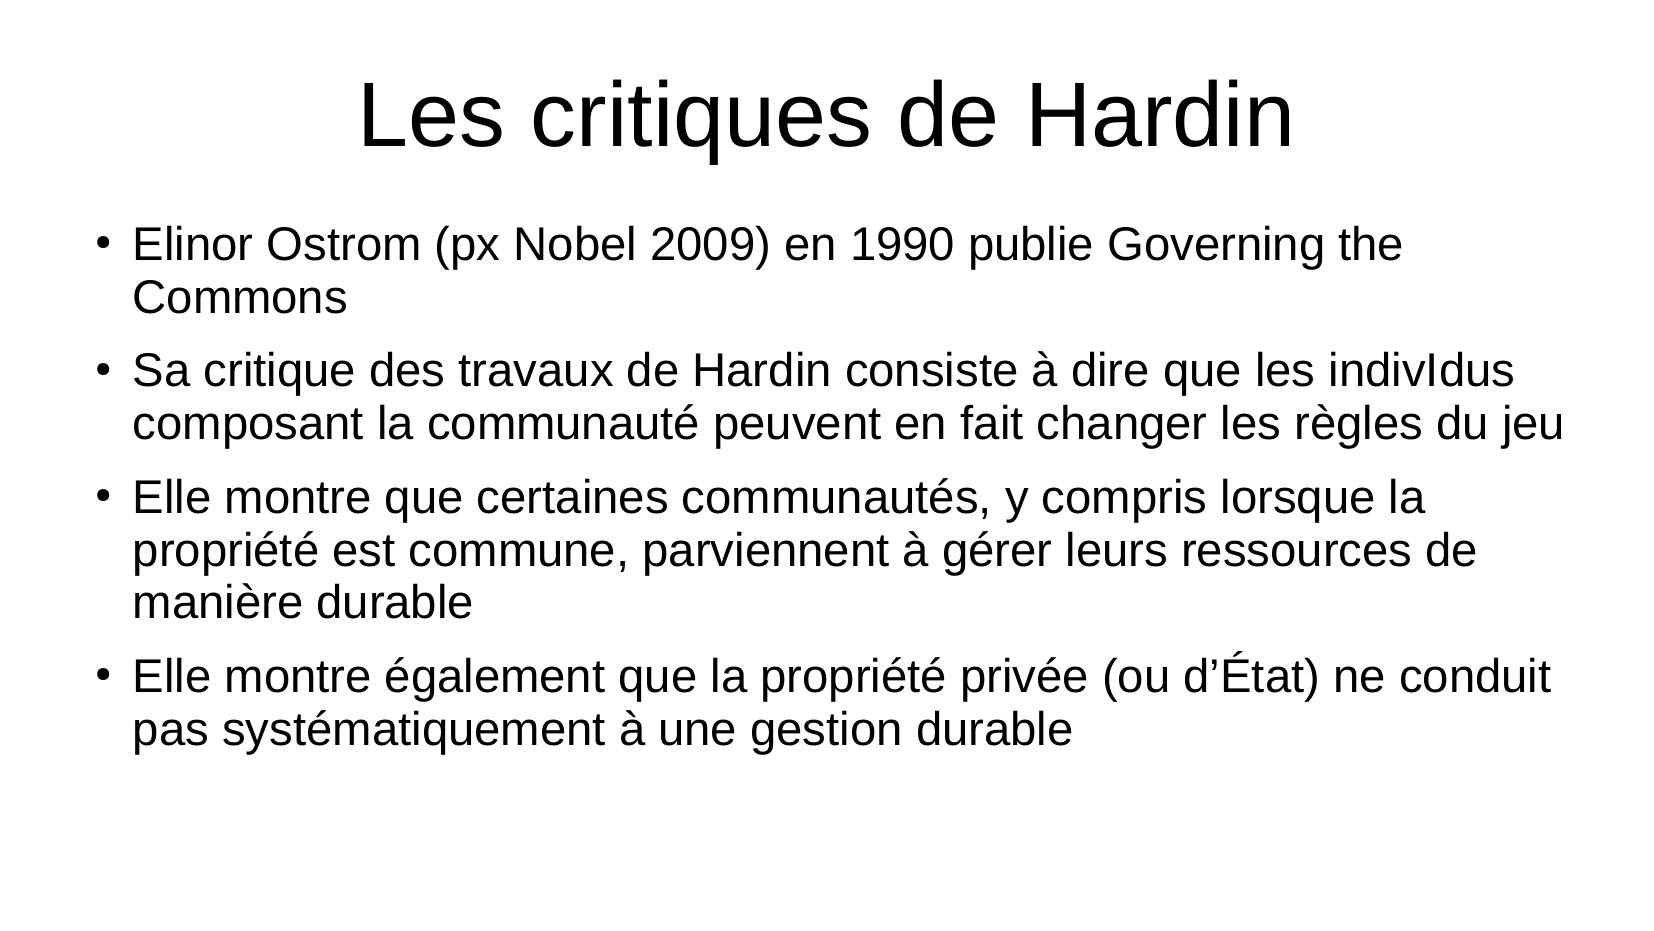

# Les critiques de Hardin
Elinor Ostrom (px Nobel 2009) en 1990 publie Governing the Commons
Sa critique des travaux de Hardin consiste à dire que les indivIdus composant la communauté peuvent en fait changer les règles du jeu
Elle montre que certaines communautés, y compris lorsque la propriété est commune, parviennent à gérer leurs ressources de manière durable
Elle montre également que la propriété privée (ou d’État) ne conduit pas systématiquement à une gestion durable